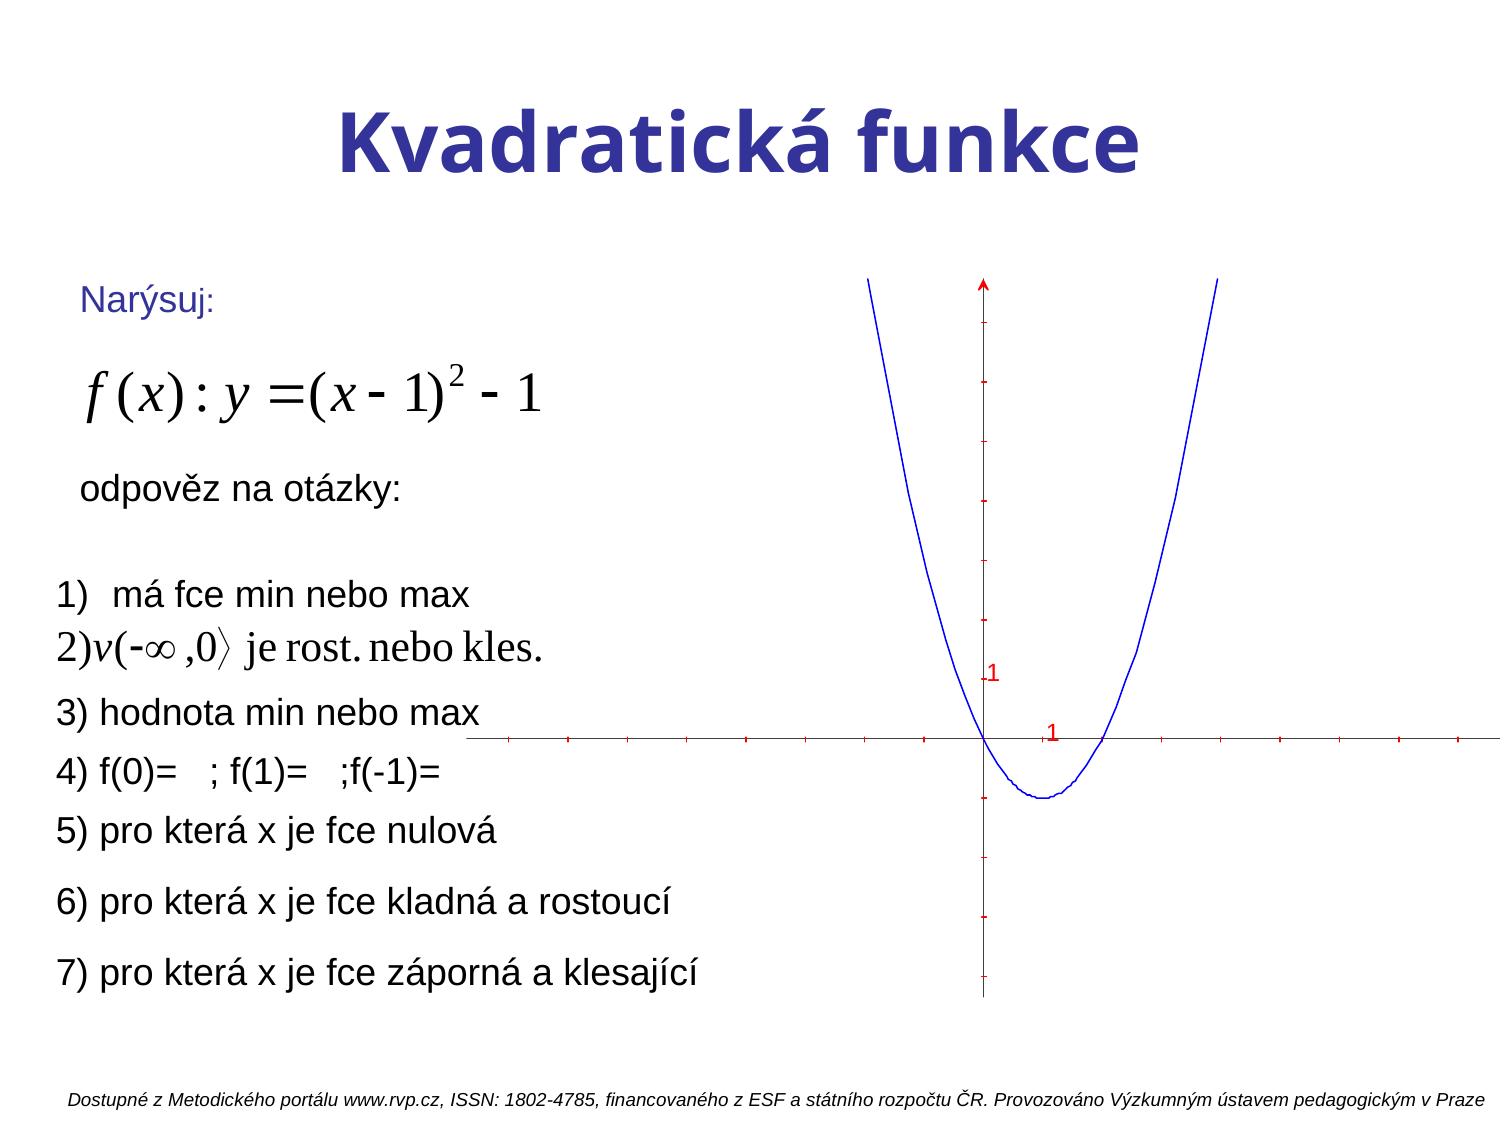

Kvadratická funkce
Narýsuj:
odpověz na otázky:
má fce min nebo max
3) hodnota min nebo max
4) f(0)= ; f(1)= ;f(-1)=
5) pro která x je fce nulová
6) pro která x je fce kladná a rostoucí
7) pro která x je fce záporná a klesající
Dostupné z Metodického portálu www.rvp.cz, ISSN: 1802-4785, financovaného z ESF a státního rozpočtu ČR. Provozováno Výzkumným ústavem pedagogickým v Praze